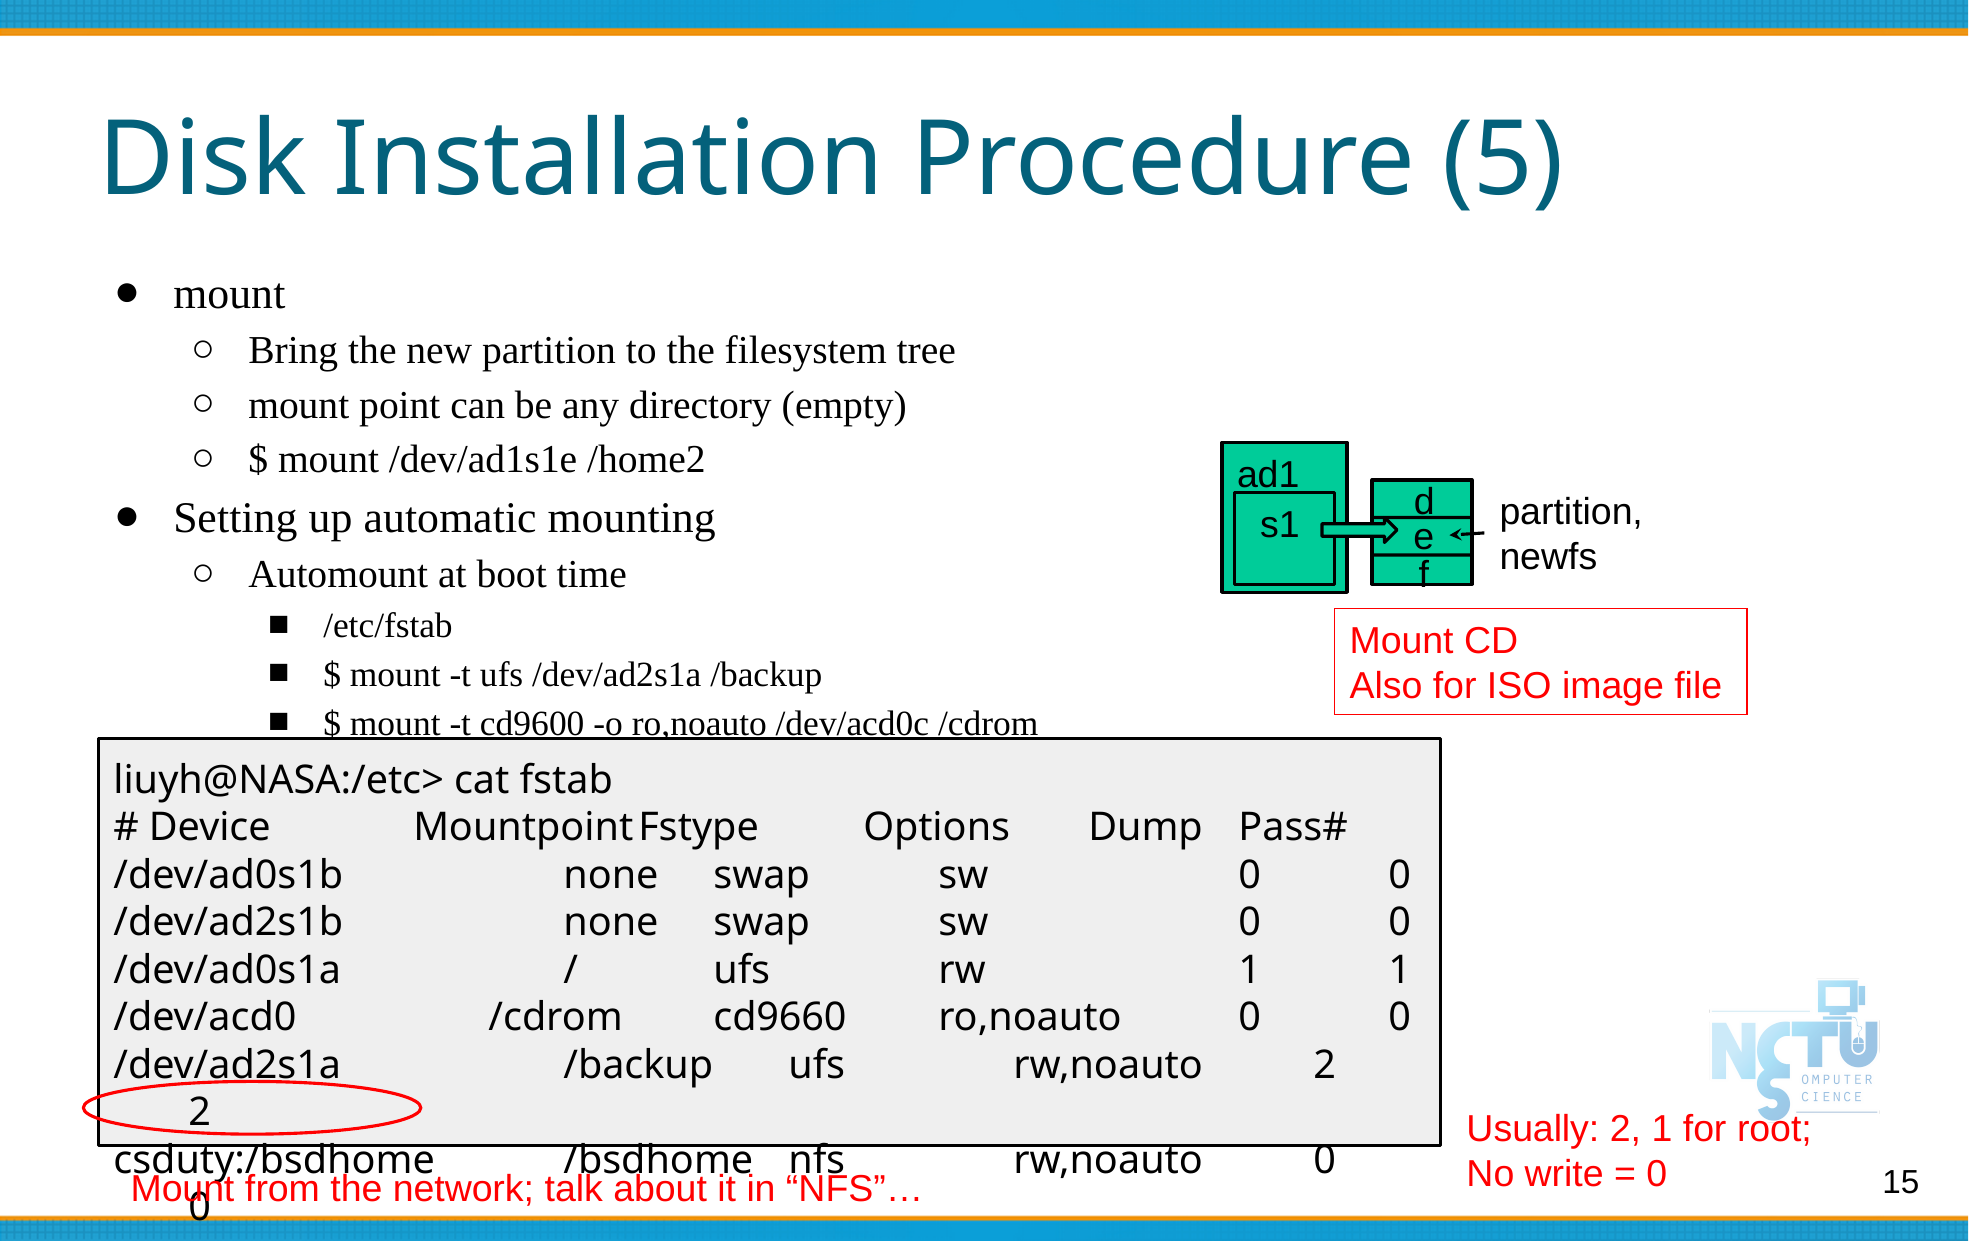

# Disk Installation Procedure (5)
mount
Bring the new partition to the filesystem tree
mount point can be any directory (empty)
$ mount /dev/ad1s1e /home2
Setting up automatic mounting
Automount at boot time
/etc/fstab
$ mount -t ufs /dev/ad2s1a /backup
$ mount -t cd9600 -o ro,noauto /dev/acd0c /cdrom
ad1
d
partition,
newfs
 s1
e
f
Mount CD
Also for ISO image file
liuyh@NASA:/etc> cat fstab
# Device 		Mountpoint	Fstype		Options 	Dump	Pass#
/dev/ad0s1b			none 	swap		sw				0		0
/dev/ad2s1b			none 	swap		sw				0		0
/dev/ad0s1a			/ 		ufs			rw				1		1
/dev/acd0			/cdrom 	cd9660		ro,noauto		0		0
/dev/ad2s1a			/backup 	ufs			rw,noauto		2		2
csduty:/bsdhome		/bsdhome	nfs			rw,noauto		0		0
Usually: 2, 1 for root;
No write = 0
Mount from the network; talk about it in “NFS”…